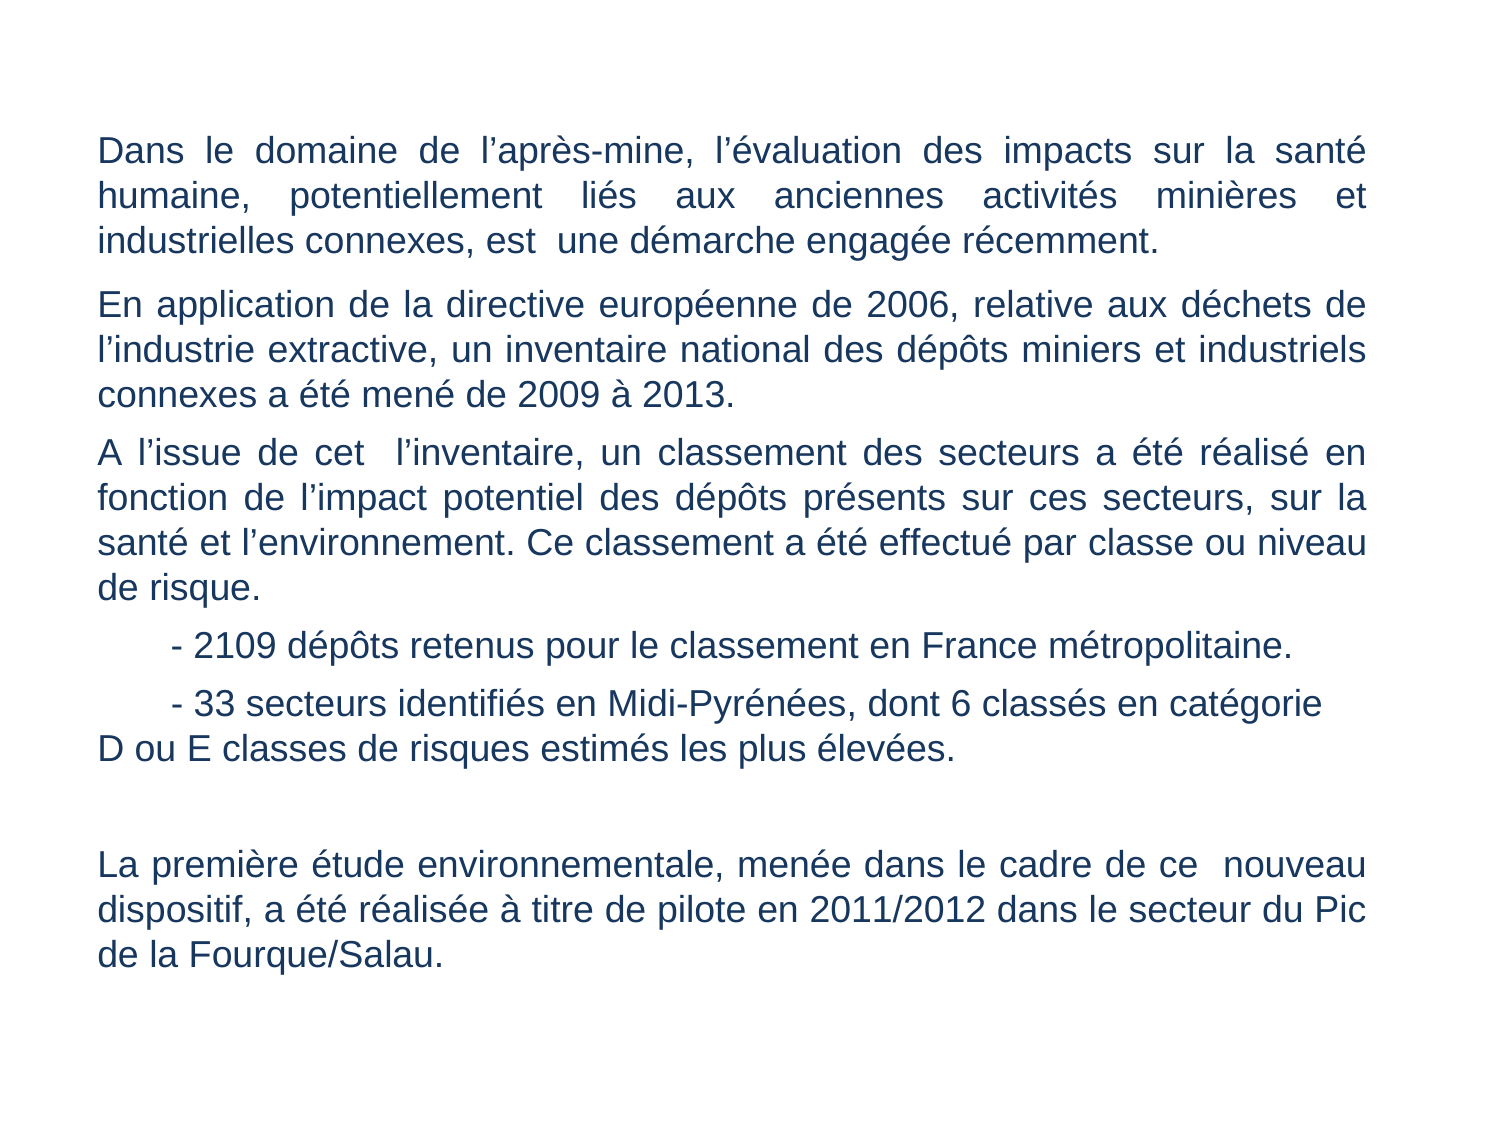

Dans le domaine de l’après-mine, l’évaluation des impacts sur la santé humaine, potentiellement liés aux anciennes activités minières et industrielles connexes, est une démarche engagée récemment.
En application de la directive européenne de 2006, relative aux déchets de l’industrie extractive, un inventaire national des dépôts miniers et industriels connexes a été mené de 2009 à 2013.
A l’issue de cet l’inventaire, un classement des secteurs a été réalisé en fonction de l’impact potentiel des dépôts présents sur ces secteurs, sur la santé et l’environnement. Ce classement a été effectué par classe ou niveau de risque.
- 2109 dépôts retenus pour le classement en France métropolitaine.
 - 33 secteurs identifiés en Midi-Pyrénées, dont 6 classés en catégorie D ou E classes de risques estimés les plus élevées.
La première étude environnementale, menée dans le cadre de ce nouveau dispositif, a été réalisée à titre de pilote en 2011/2012 dans le secteur du Pic de la Fourque/Salau.